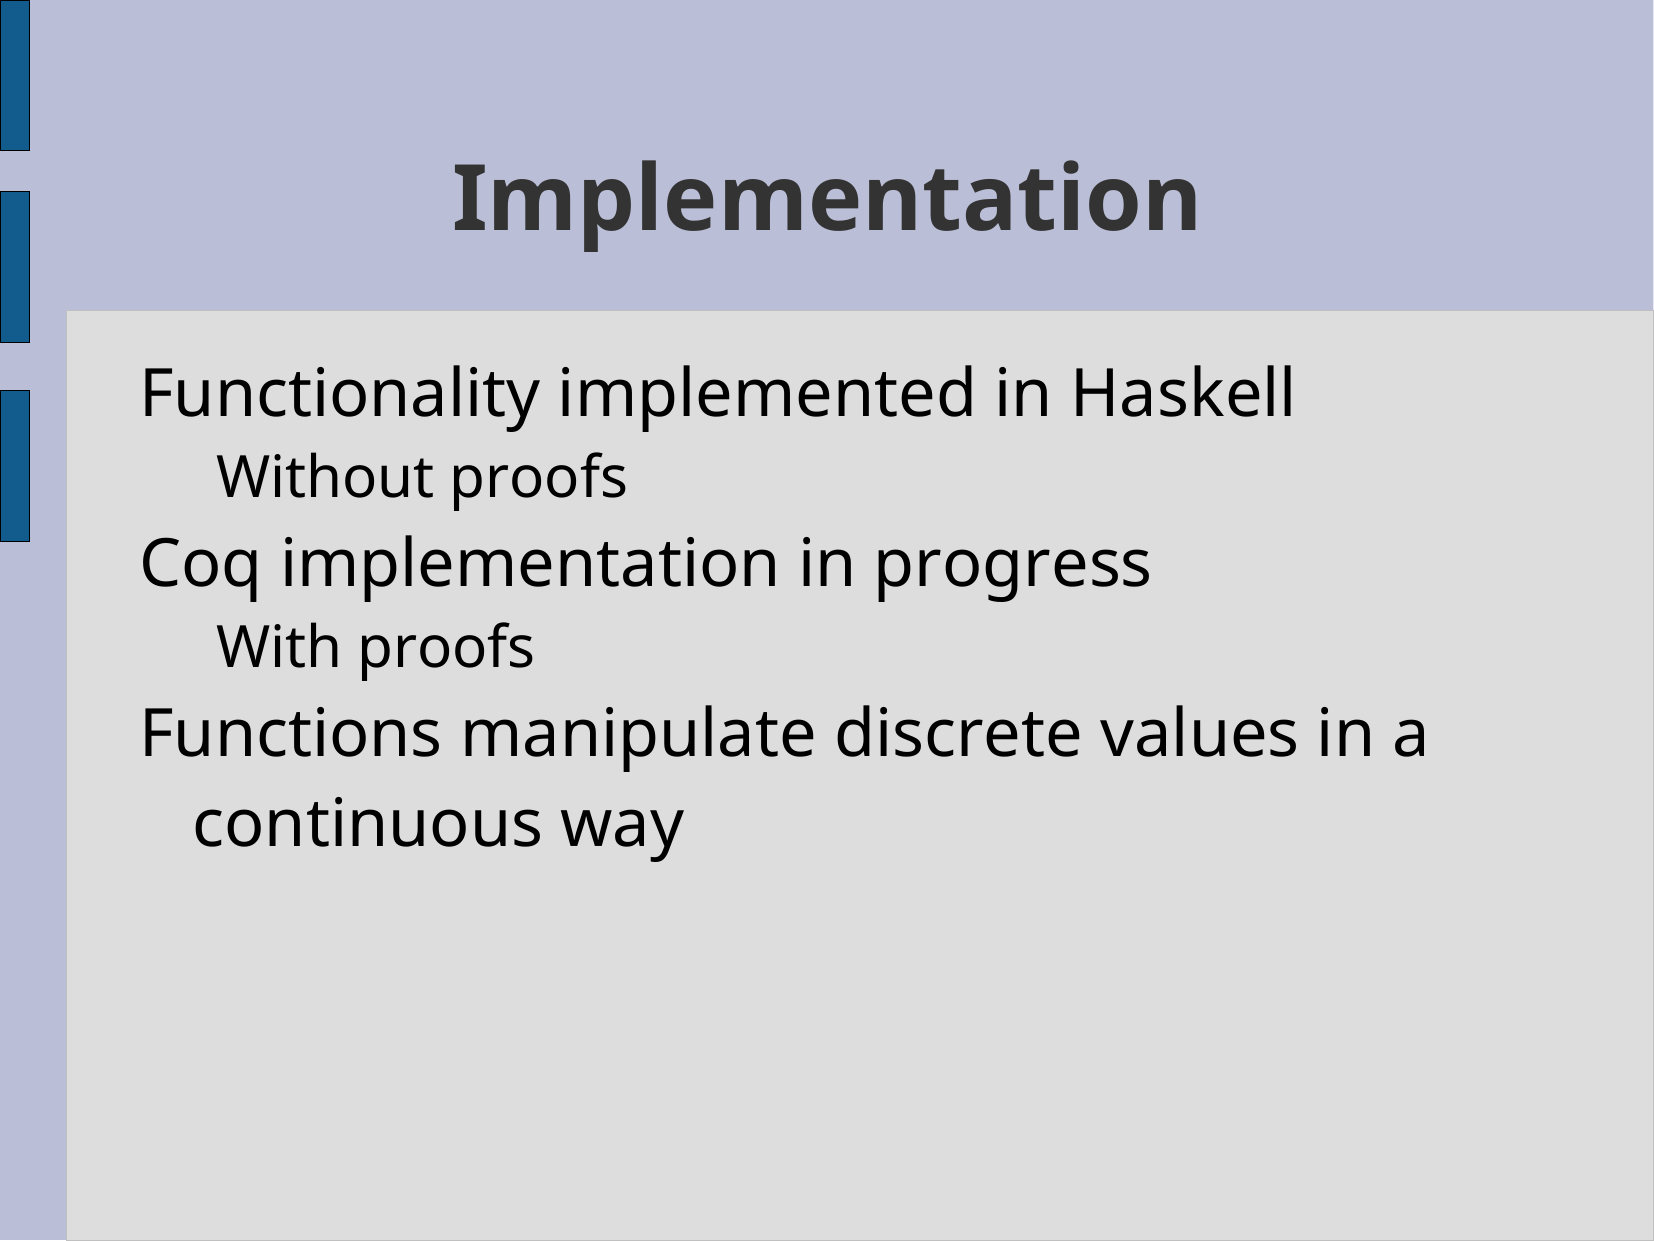

# Implementation
Functionality implemented in Haskell
Without proofs
Coq implementation in progress
With proofs
Functions manipulate discrete values in a continuous way